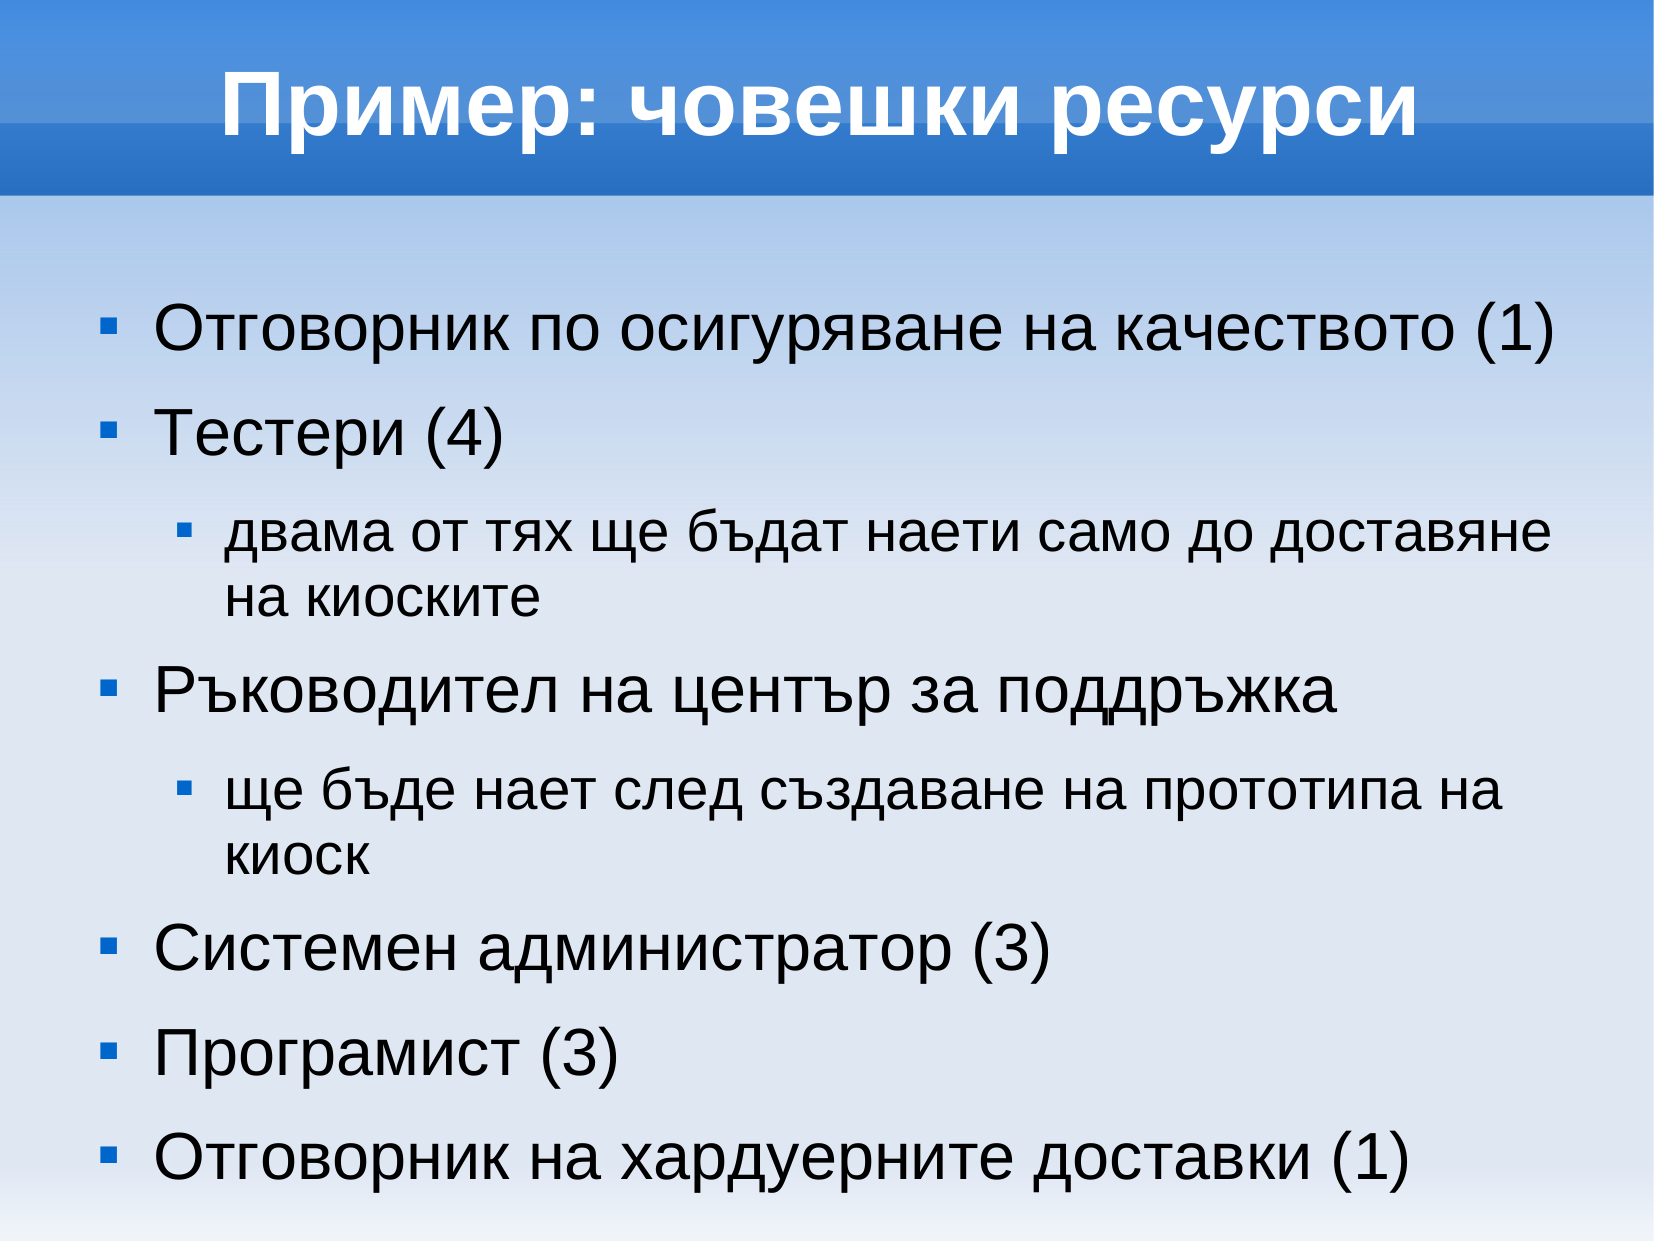

# Пример: човешки ресурси
Отговорник по осигуряване на качеството (1)
Тестери (4)
двама от тях ще бъдат наети само до доставяне на киоските
Ръководител на център за поддръжка
ще бъде нает след създаване на прототипа на киоск
Системен администратор (3)
Програмист (3)
Отговорник на хардуерните доставки (1)